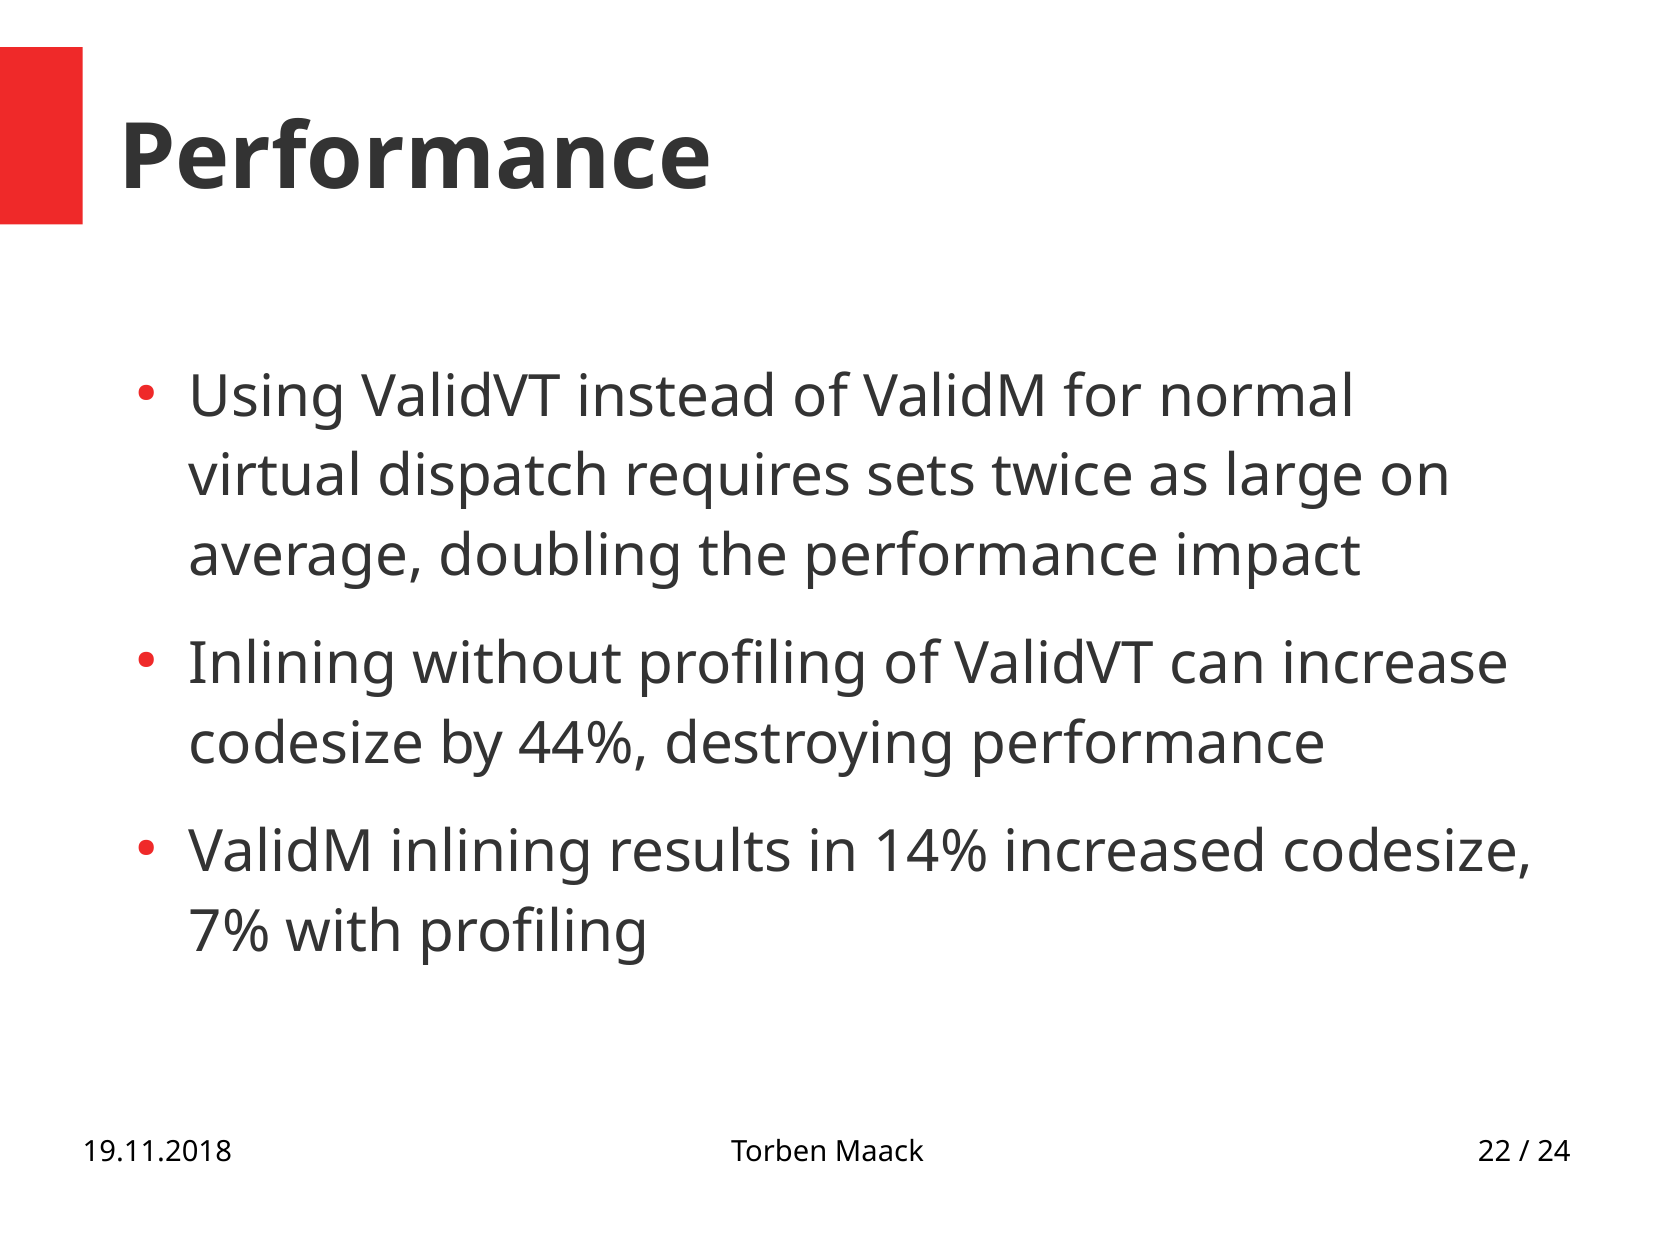

# Performance
Using ValidVT instead of ValidM for normal virtual dispatch requires sets twice as large on average, doubling the performance impact
Inlining without profiling of ValidVT can increase codesize by 44%, destroying performance
ValidM inlining results in 14% increased codesize, 7% with profiling
19.11.2018
Torben Maack
22